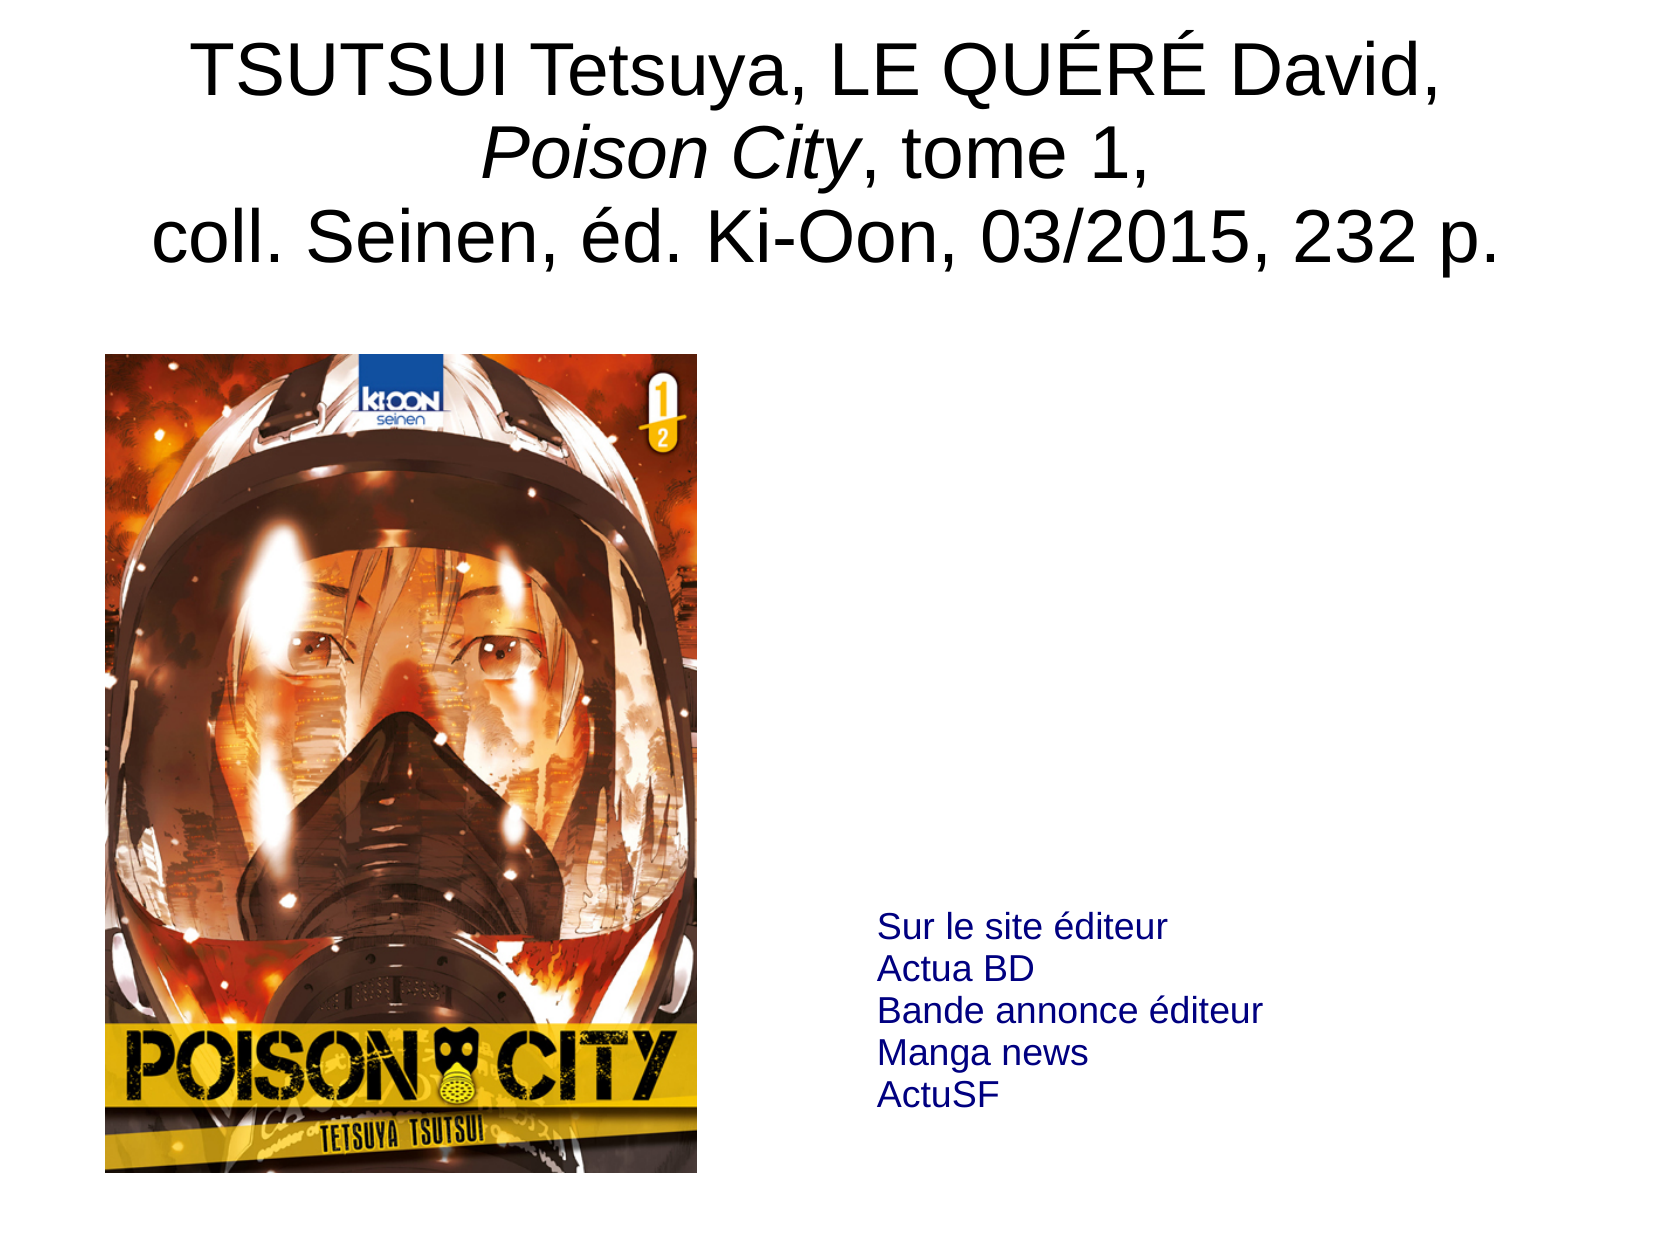

# TSUTSUI Tetsuya, LE QUÉRÉ David, Poison City, tome 1, coll. Seinen, éd. Ki-Oon, 03/2015, 232 p.
Sur le site éditeur
Actua BD
Bande annonce éditeur
Manga news
ActuSF